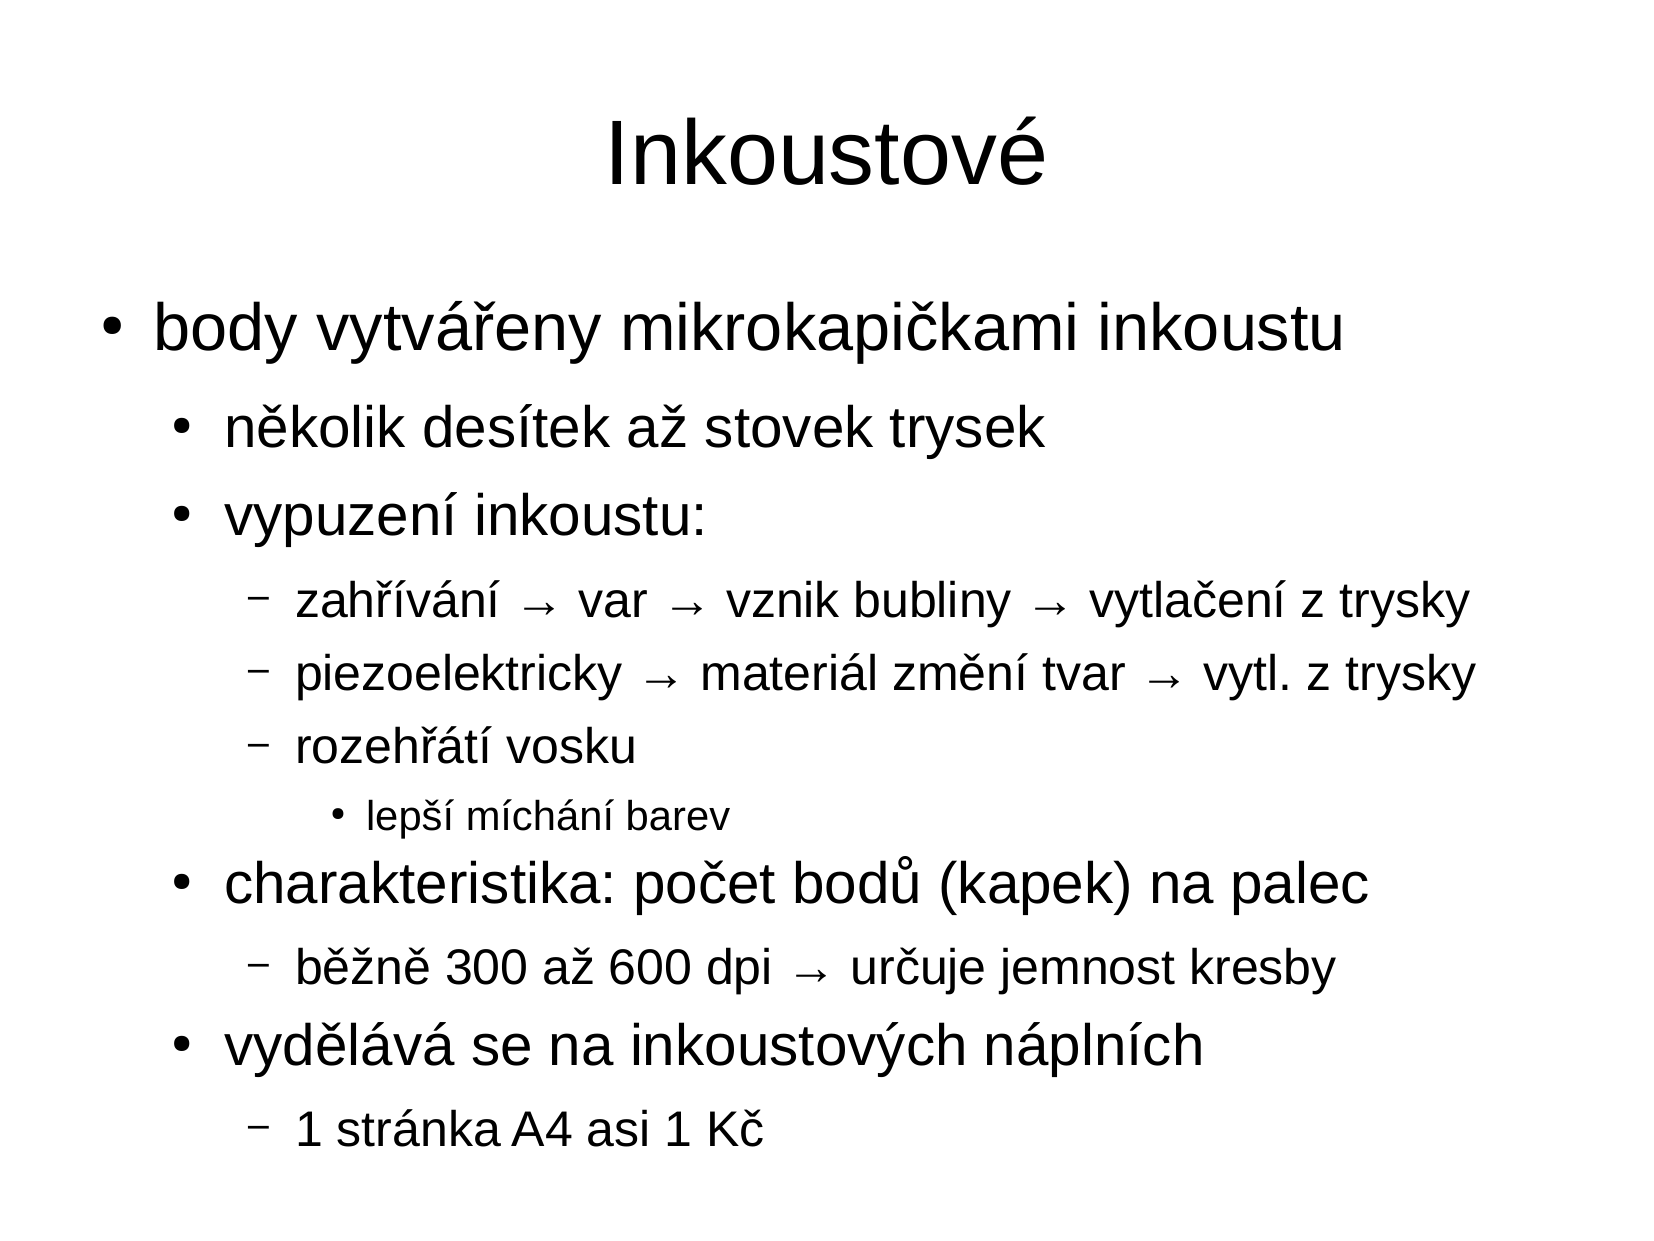

# Inkoustové
body vytvářeny mikrokapičkami inkoustu
několik desítek až stovek trysek
vypuzení inkoustu:
zahřívání → var → vznik bubliny → vytlačení z trysky
piezoelektricky → materiál změní tvar → vytl. z trysky
rozehřátí vosku
lepší míchání barev
charakteristika: počet bodů (kapek) na palec
běžně 300 až 600 dpi → určuje jemnost kresby
vydělává se na inkoustových náplních
1 stránka A4 asi 1 Kč